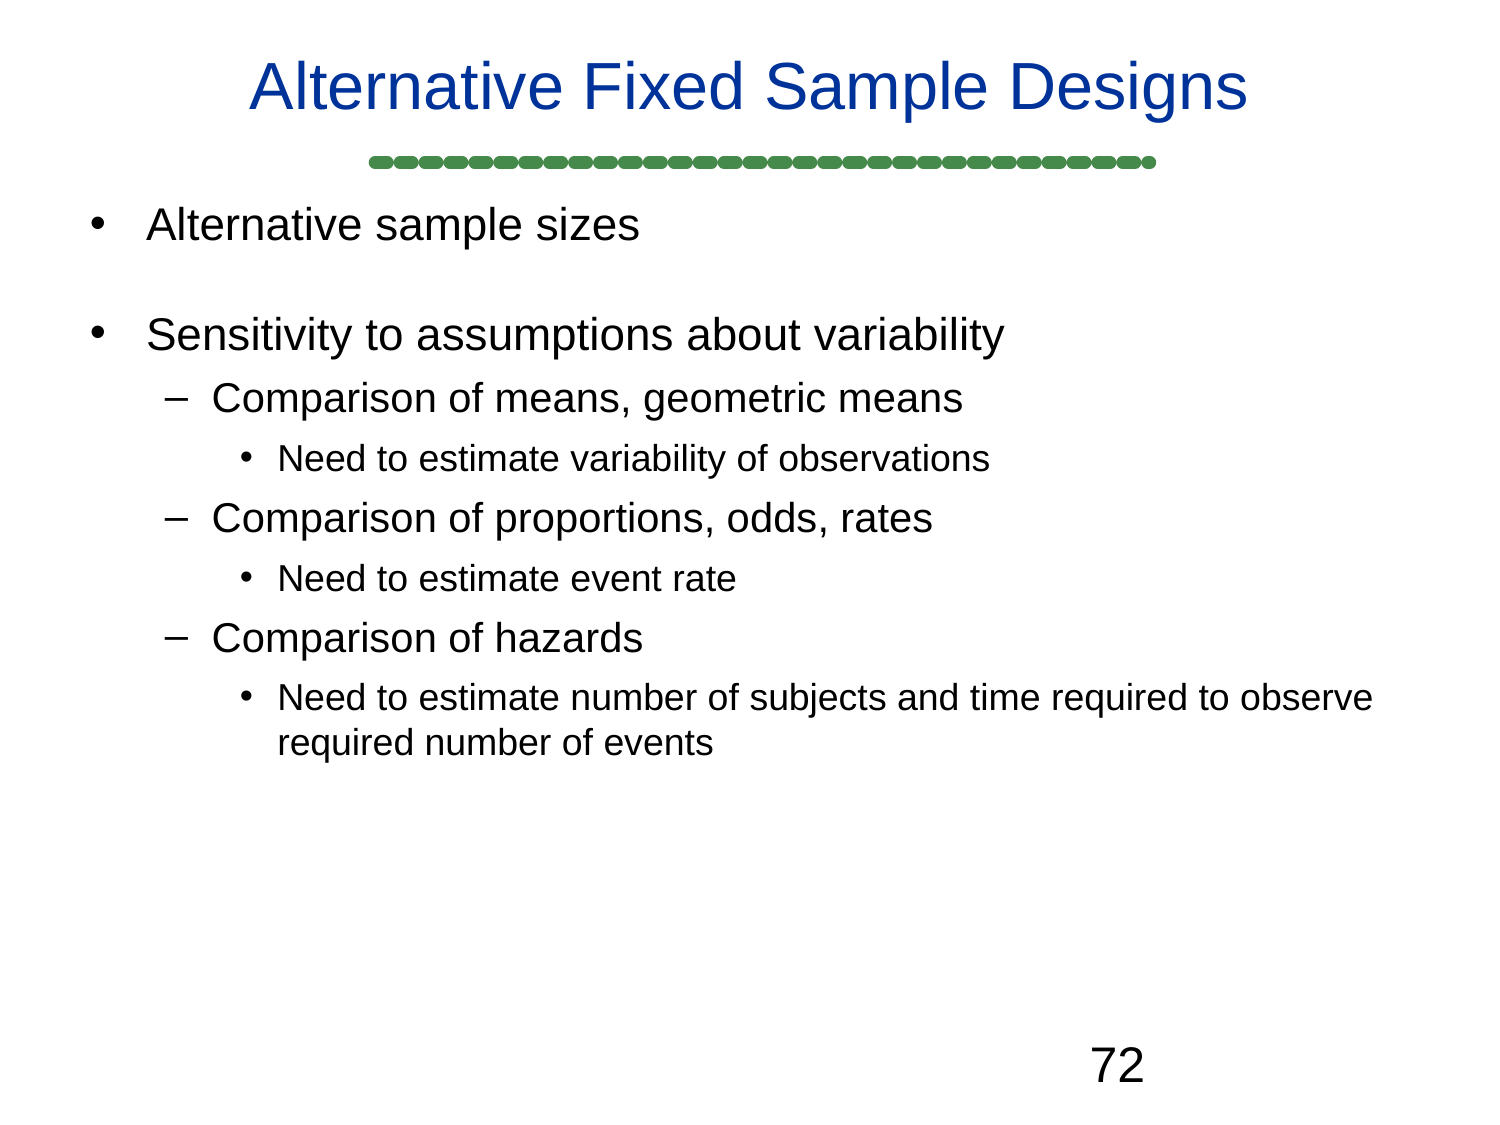

# Alternative Fixed Sample Designs
Alternative sample sizes
Sensitivity to assumptions about variability
Comparison of means, geometric means
Need to estimate variability of observations
Comparison of proportions, odds, rates
Need to estimate event rate
Comparison of hazards
Need to estimate number of subjects and time required to observe required number of events
72